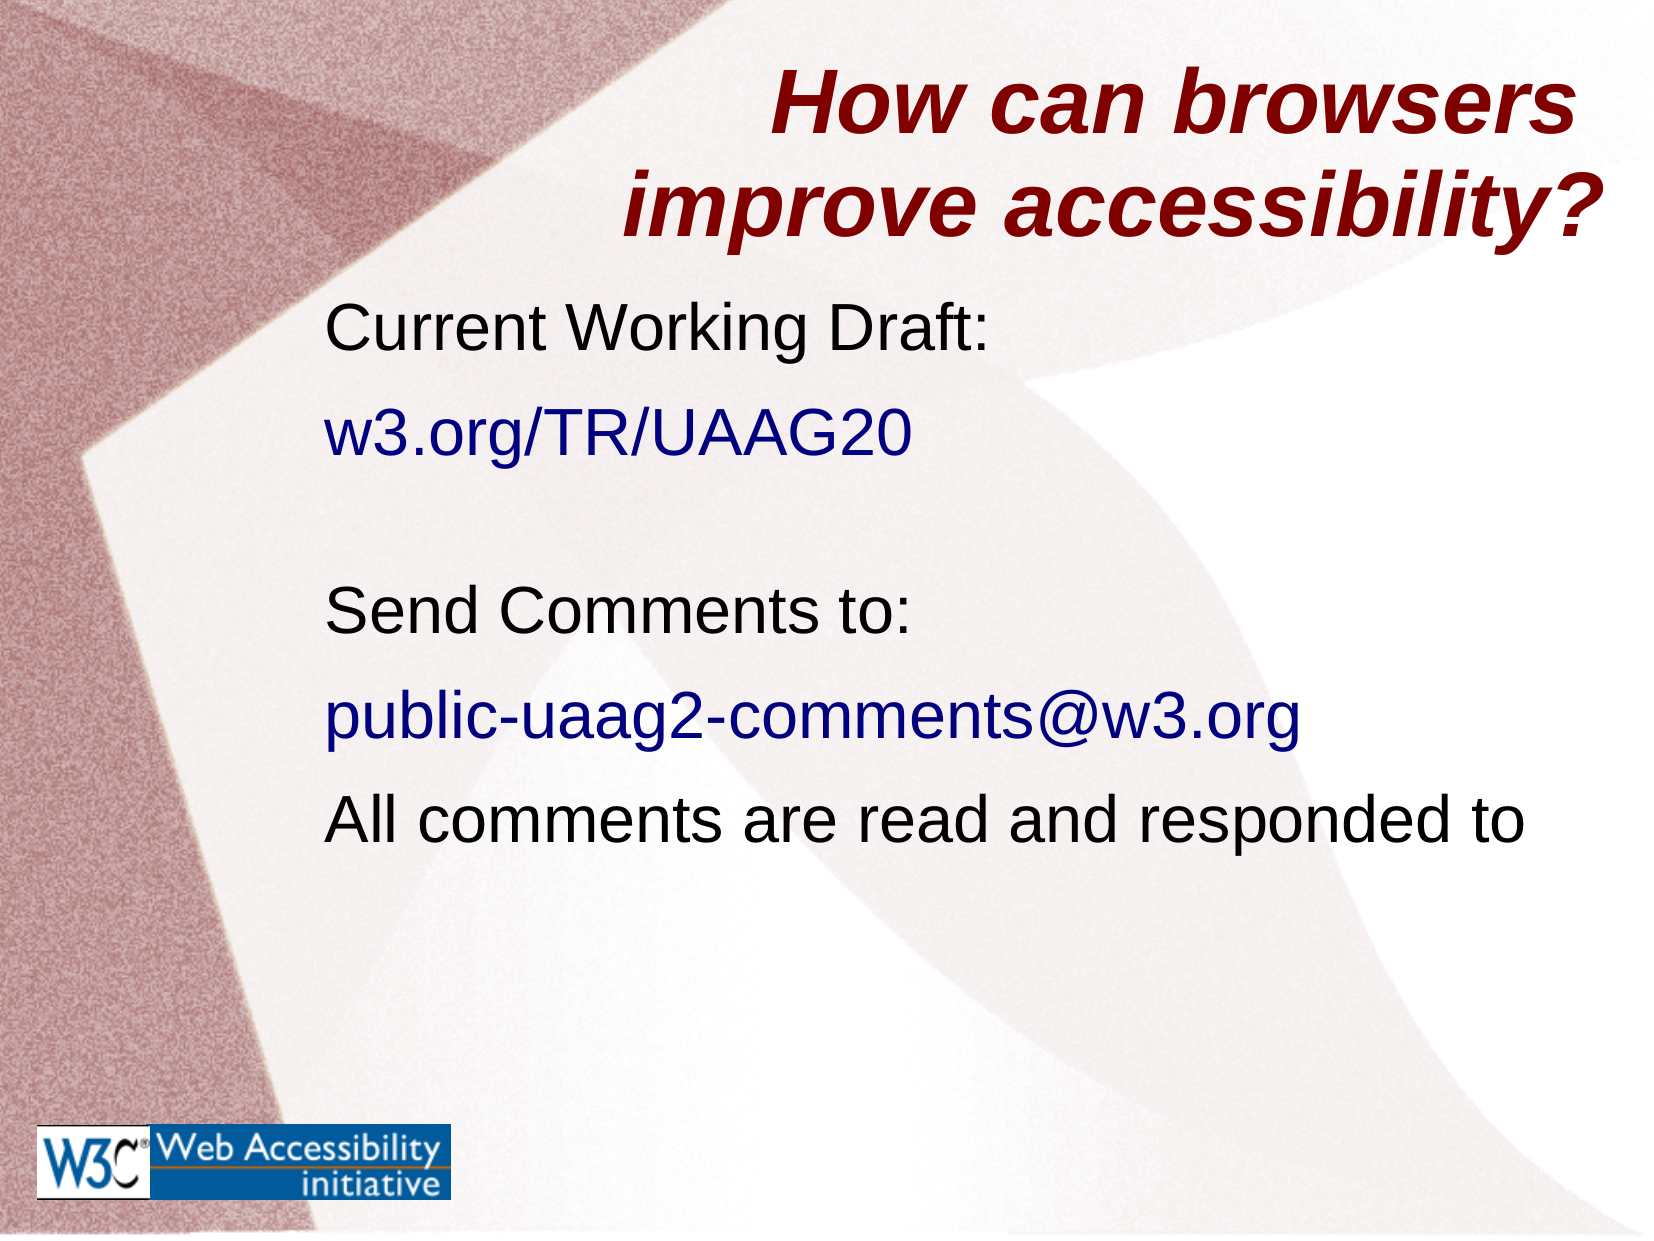

# How can browsers improve accessibility?
Current Working Draft:
w3.org/TR/UAAG20
Send Comments to:
public-uaag2-comments@w3.org
All comments are read and responded to